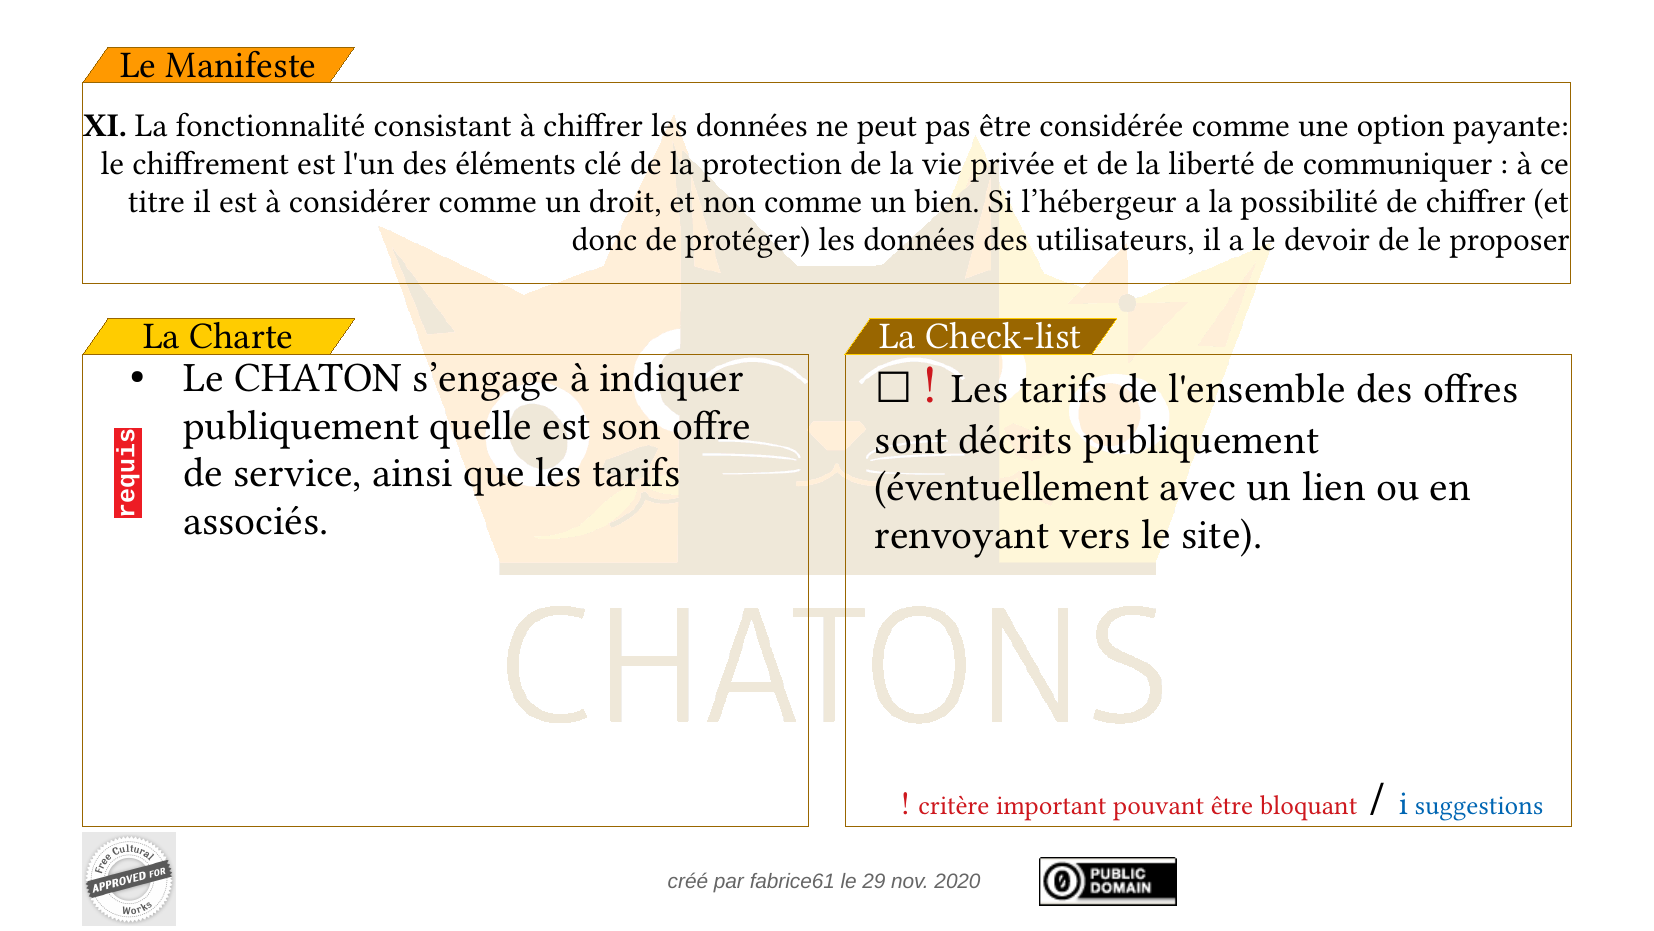

Le Manifeste
# XI. La fonctionnalité consistant à chiffrer les données ne peut pas être considérée comme une option payante: le chiffrement est l'un des éléments clé de la protection de la vie privée et de la liberté de communiquer : à ce titre il est à considérer comme un droit, et non comme un bien. Si l’hébergeur a la possibilité de chiffrer (et donc de protéger) les données des utilisateurs, il a le devoir de le proposer
La Charte
La Check-list
Le CHATON s’engage à indiquer publiquement quelle est son offre de service, ainsi que les tarifs associés.
☐ ! Les tarifs de l'ensemble des offres sont décrits publiquement (éventuellement avec un lien ou en renvoyant vers le site).
requis